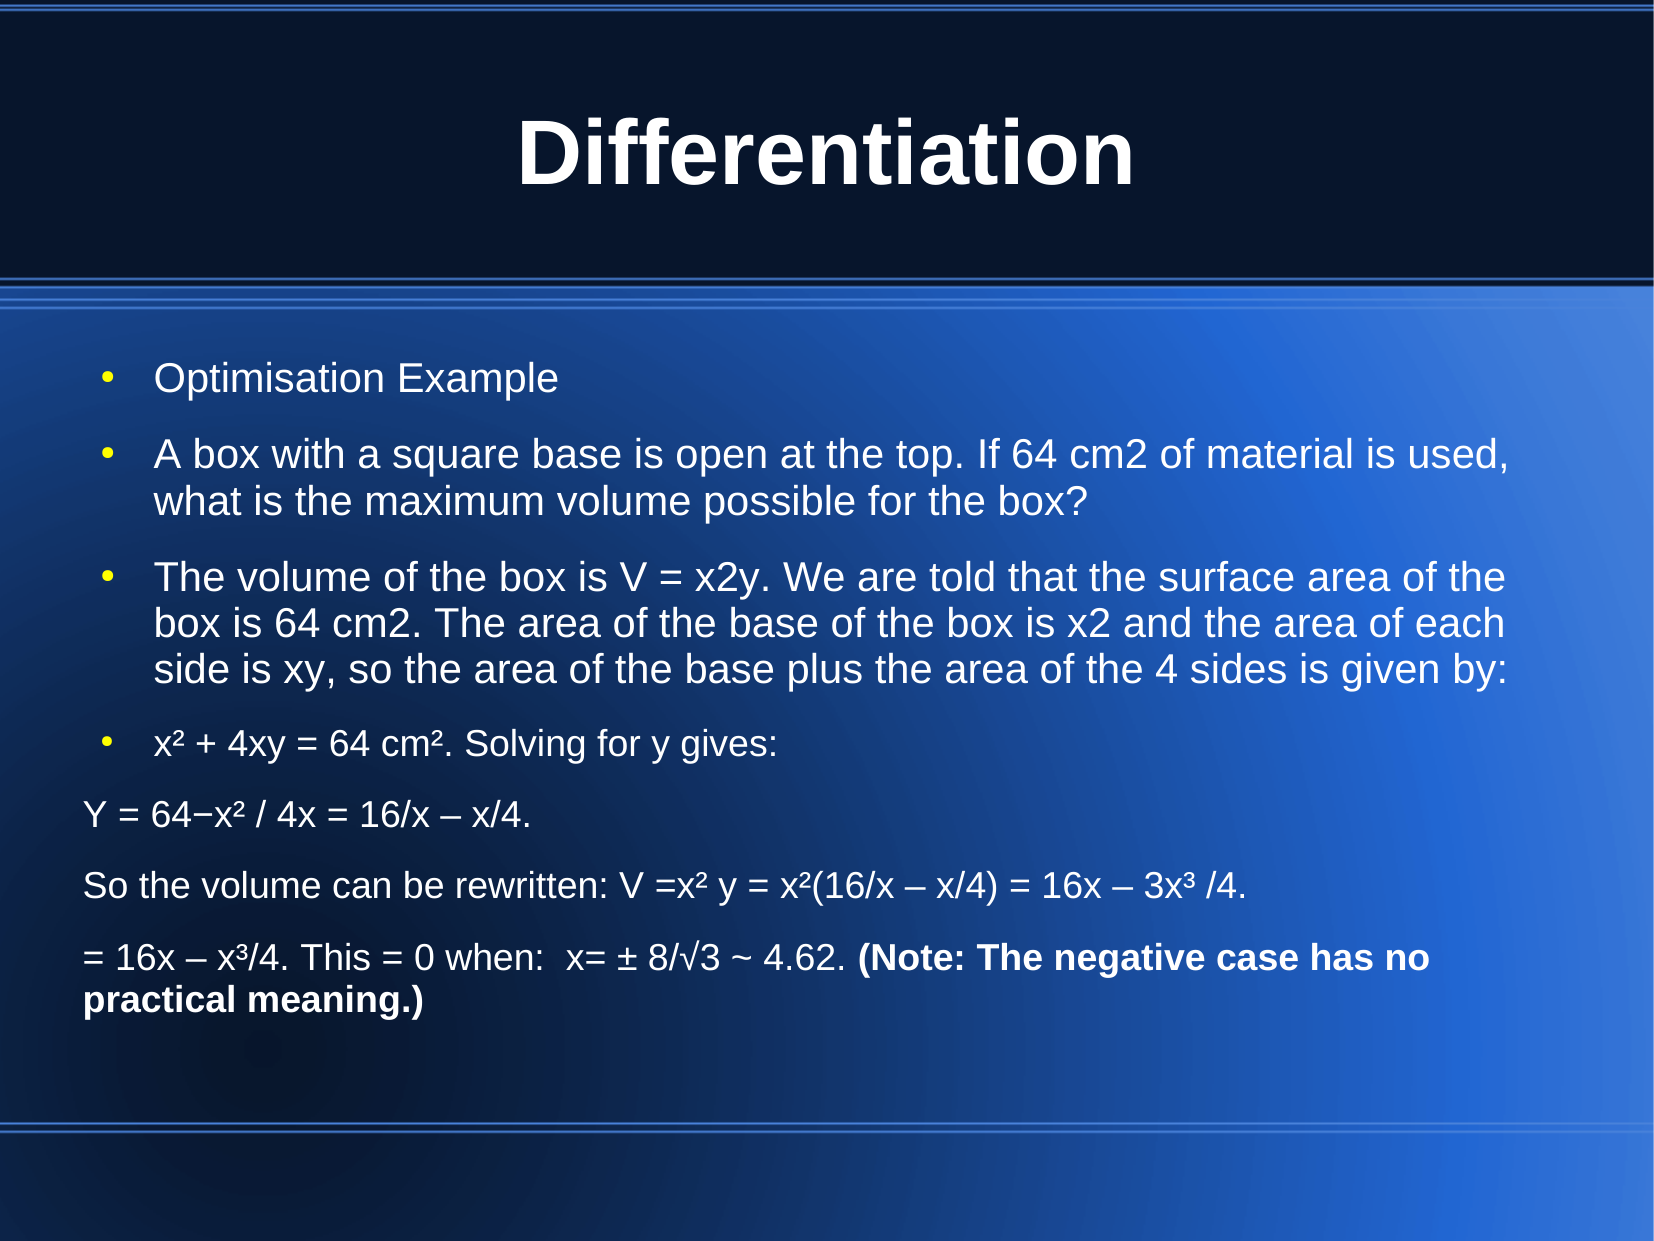

# Differentiation
Optimisation Example
A box with a square base is open at the top. If 64 cm2 of material is used, what is the maximum volume possible for the box?
The volume of the box is V = x2y. We are told that the surface area of the box is 64 cm2. The area of the base of the box is x2 and the area of each side is xy, so the area of the base plus the area of the 4 sides is given by:
x² + 4xy = 64 cm². Solving for y gives:
Y = 64−x² / 4x = 16/x – x/4.
So the volume can be rewritten: V =x² y = x²(16/x – x/4) = 16x – 3x³ /4.
= 16x – x³/4. This = 0 when: x= ± 8/√3 ~ 4.62. (Note: The negative case has no practical meaning.)